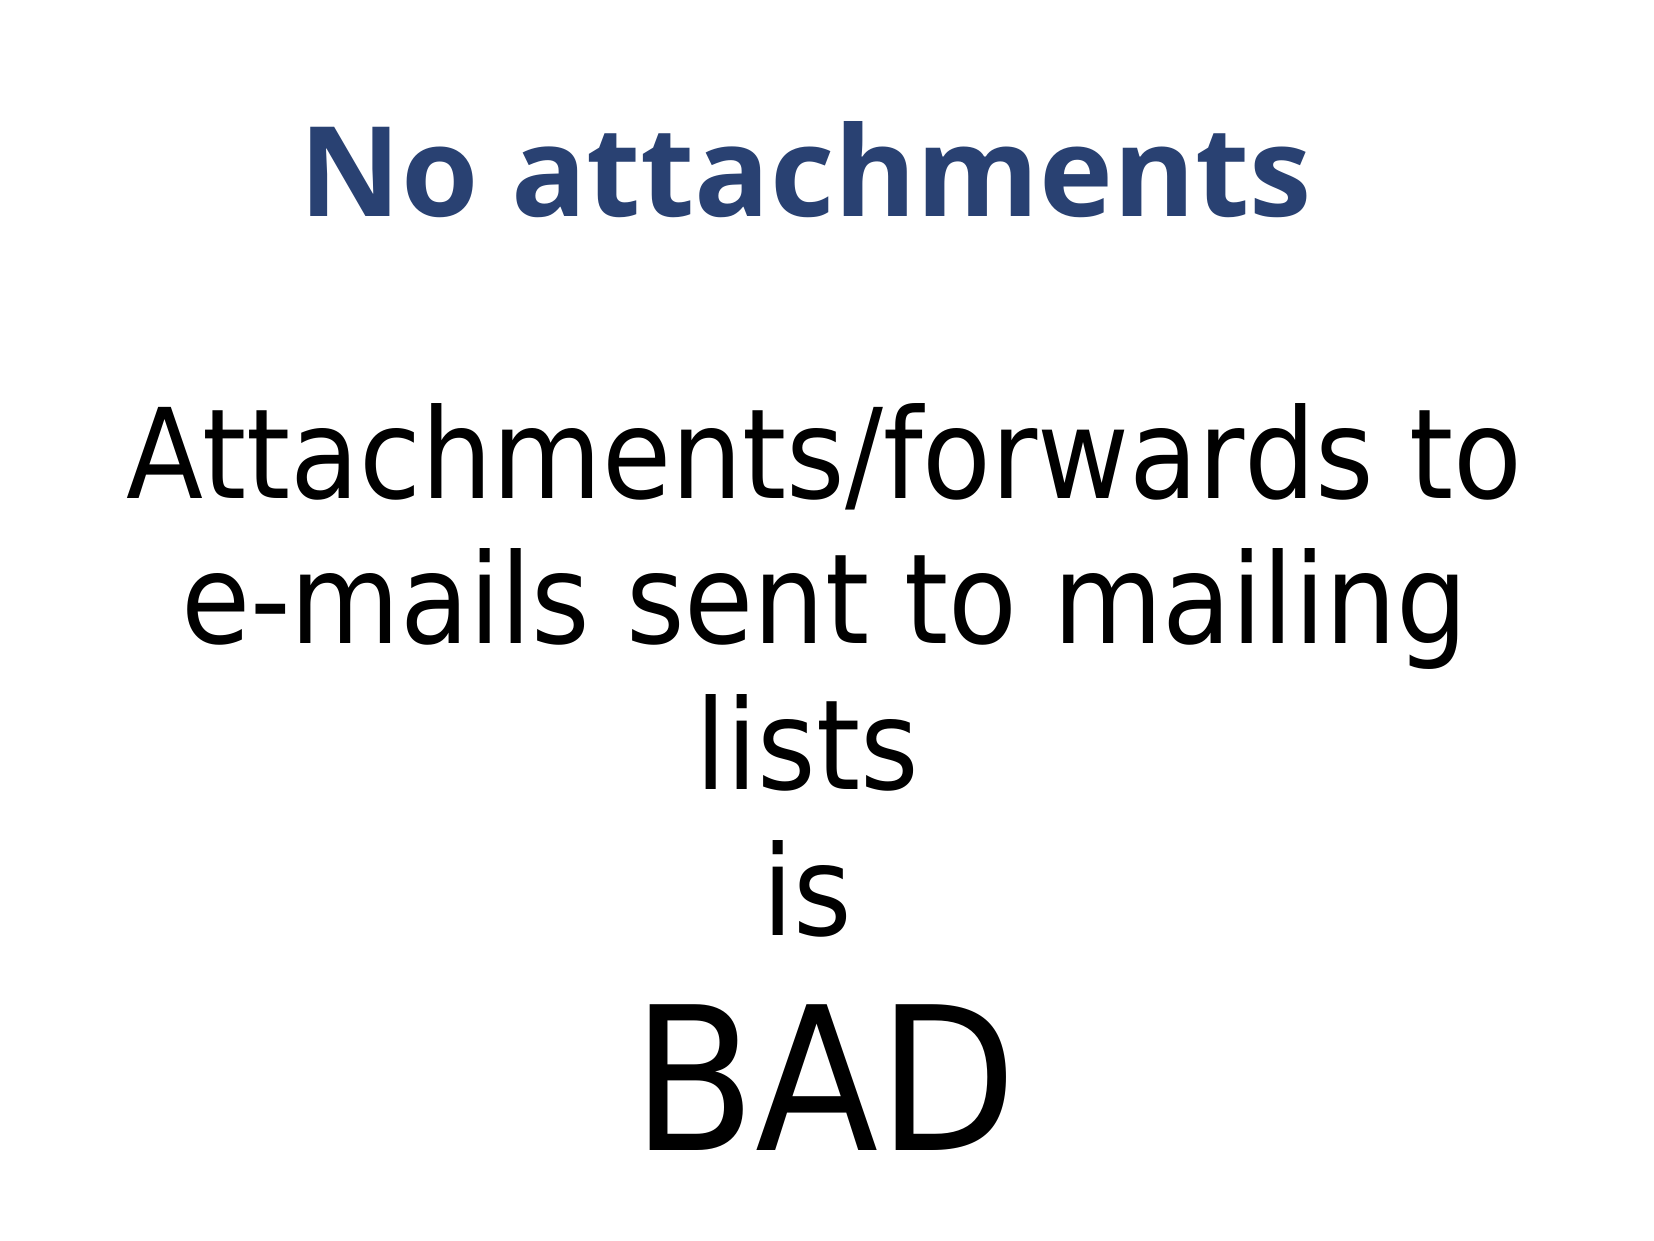

No attachments
Attachments/forwards to e-mails sent to mailing lists
is
BAD